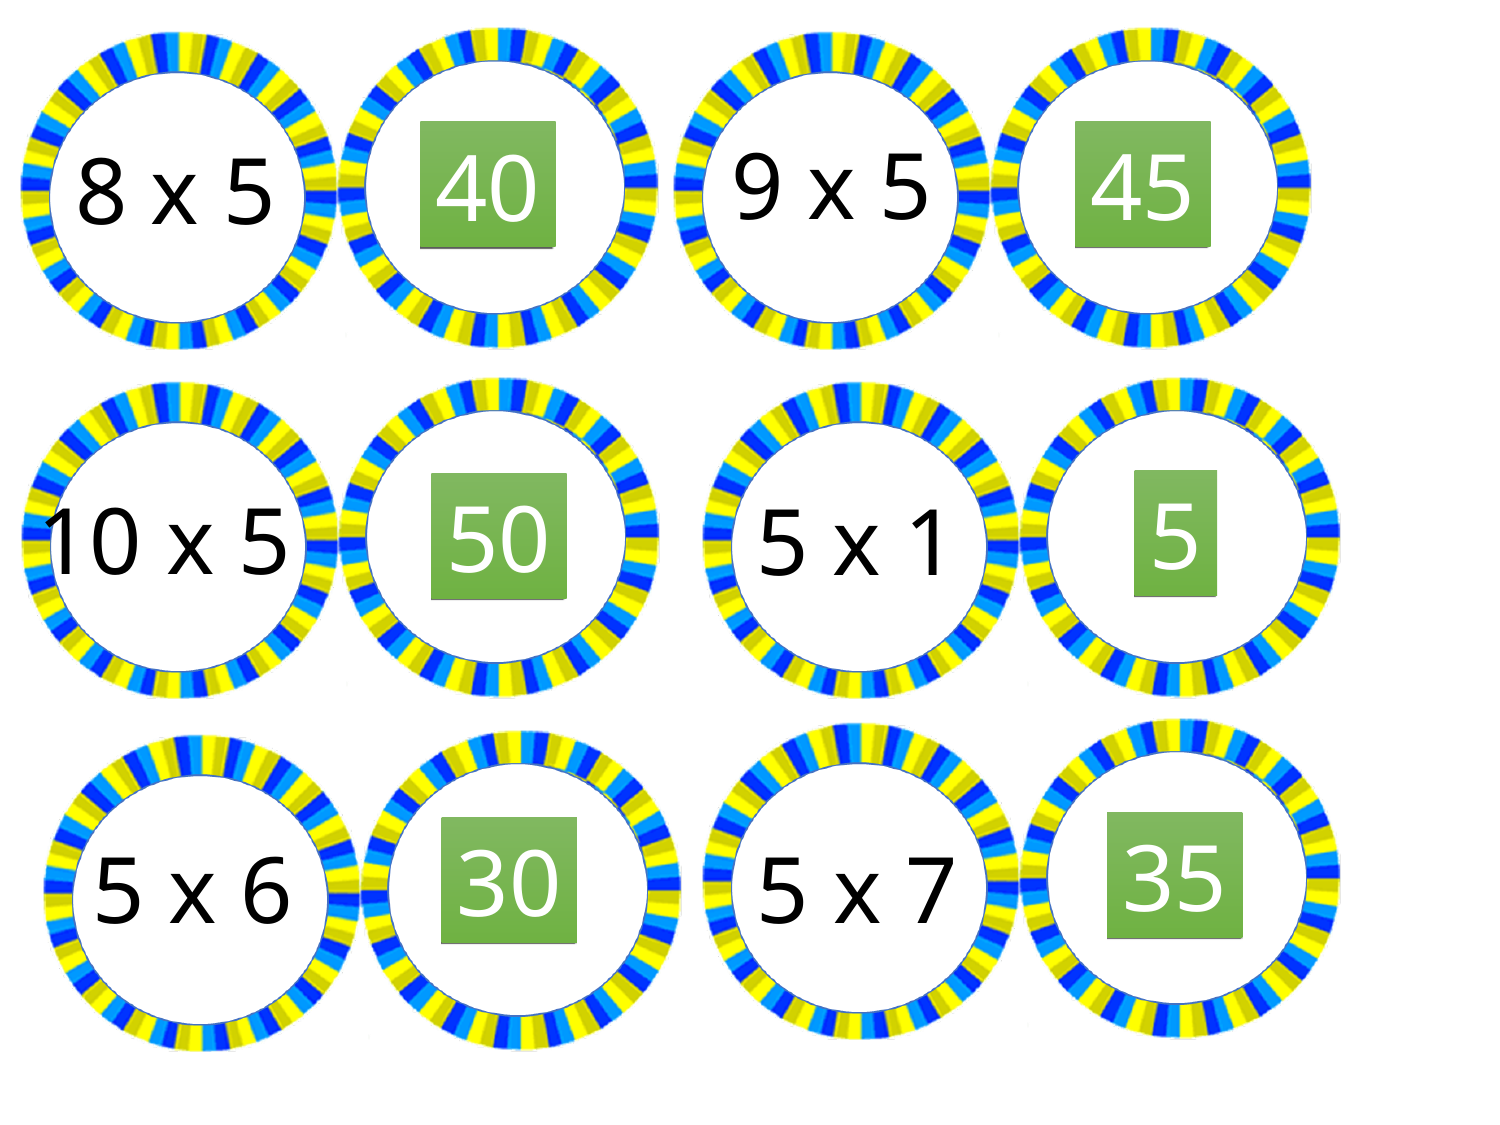

9 x 5
45
40
 8 x 5
5
50
10 x 5
5 x 1
35
30
5 x 6
 5 x 7